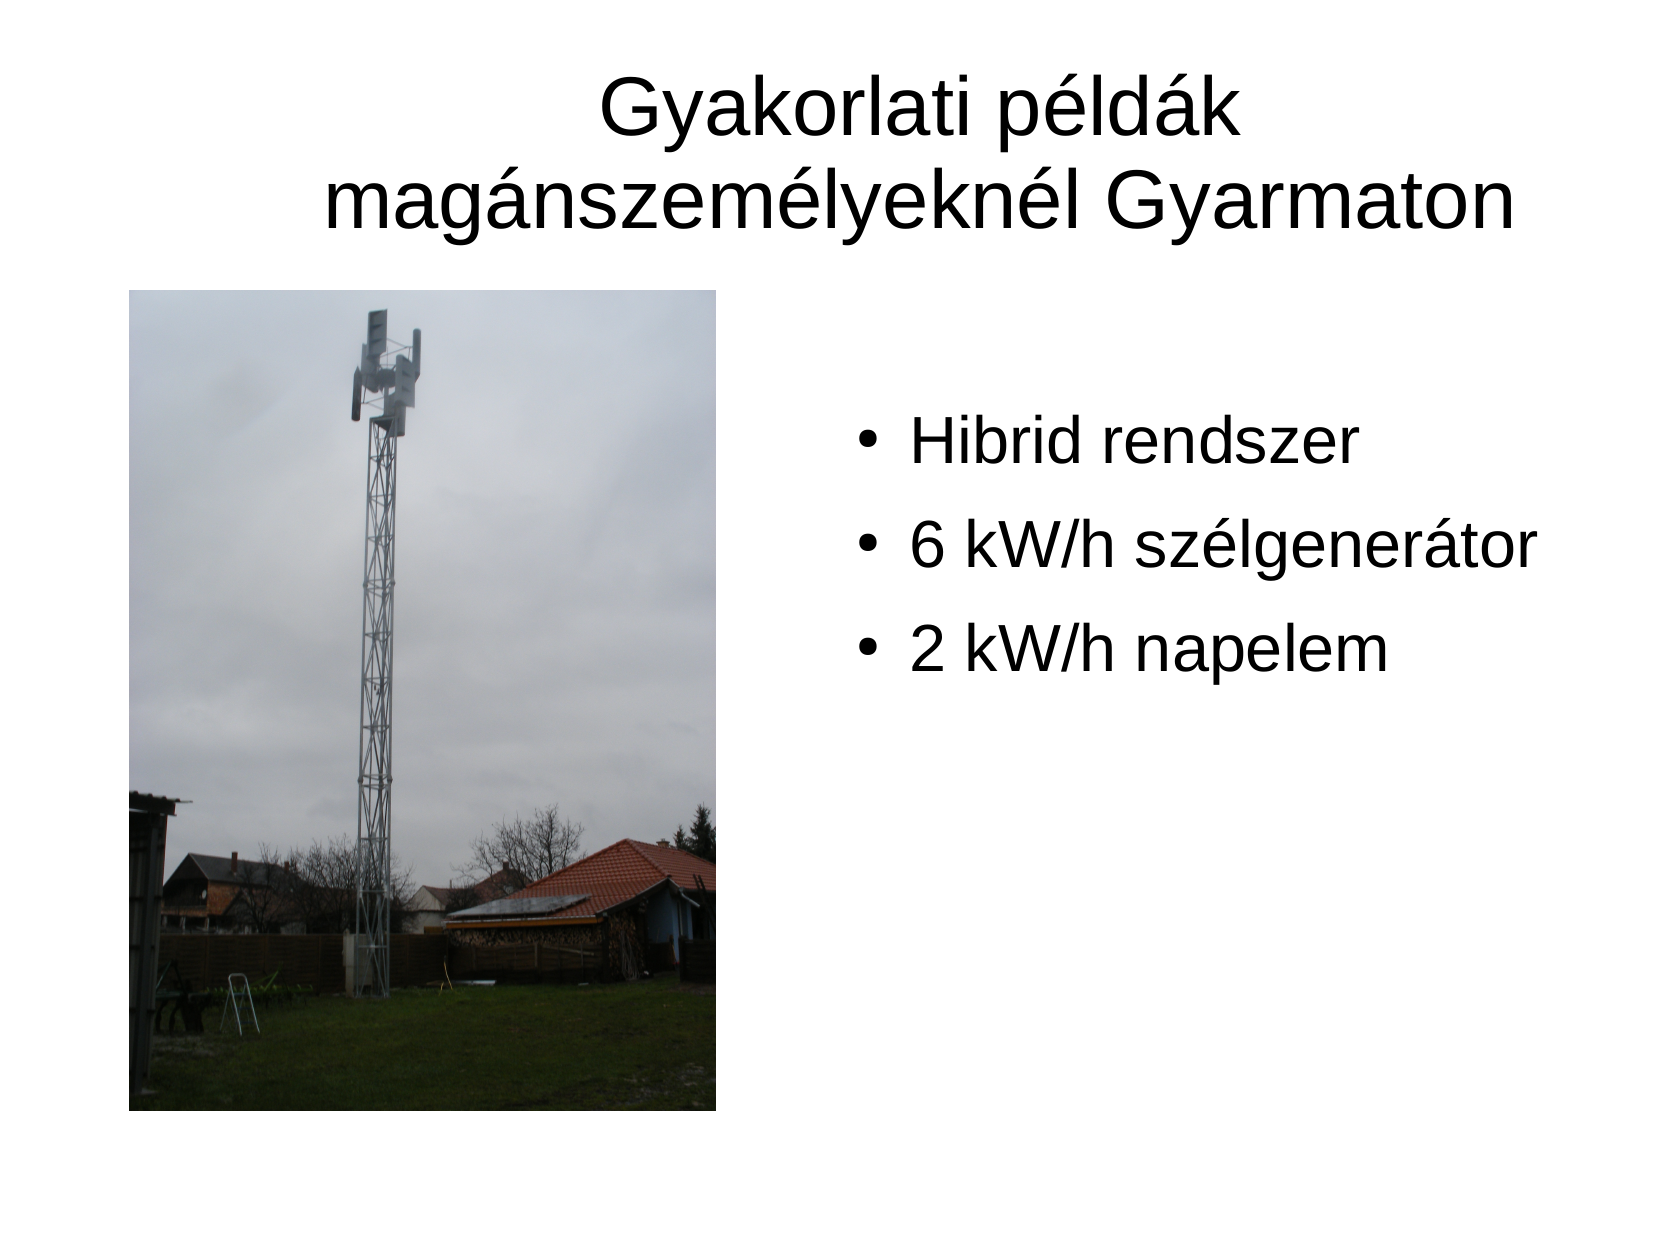

# Gyakorlati példák magánszemélyeknél Gyarmaton
Hibrid rendszer
6 kW/h szélgenerátor
2 kW/h napelem